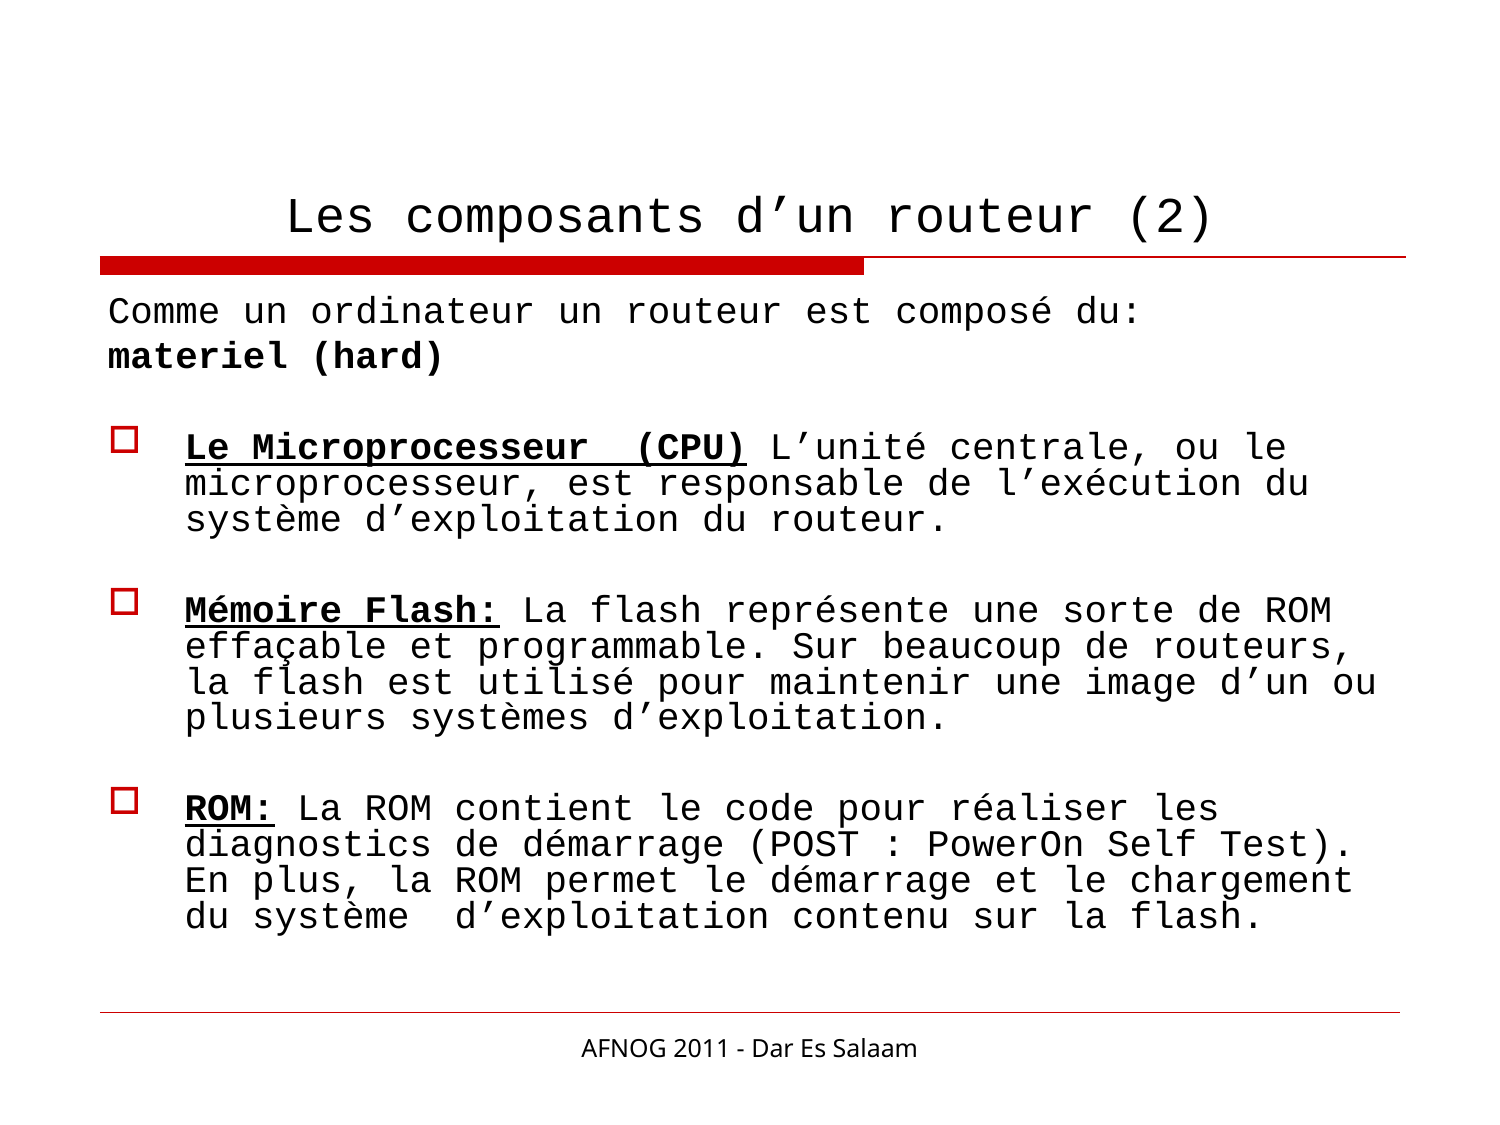

# Les composants d’un routeur (2)
Comme un ordinateur un routeur est composé du:
materiel (hard)
Le Microprocesseur (CPU) L’unité centrale, ou le microprocesseur, est responsable de l’exécution du système d’exploitation du routeur.
Mémoire Flash: La flash représente une sorte de ROM effaçable et programmable. Sur beaucoup de routeurs, la flash est utilisé pour maintenir une image d’un ou plusieurs systèmes d’exploitation.
ROM: La ROM contient le code pour réaliser les diagnostics de démarrage (POST : PowerOn Self Test). En plus, la ROM permet le démarrage et le chargement du système d’exploitation contenu sur la flash.
AFNOG 2011 - Dar Es Salaam